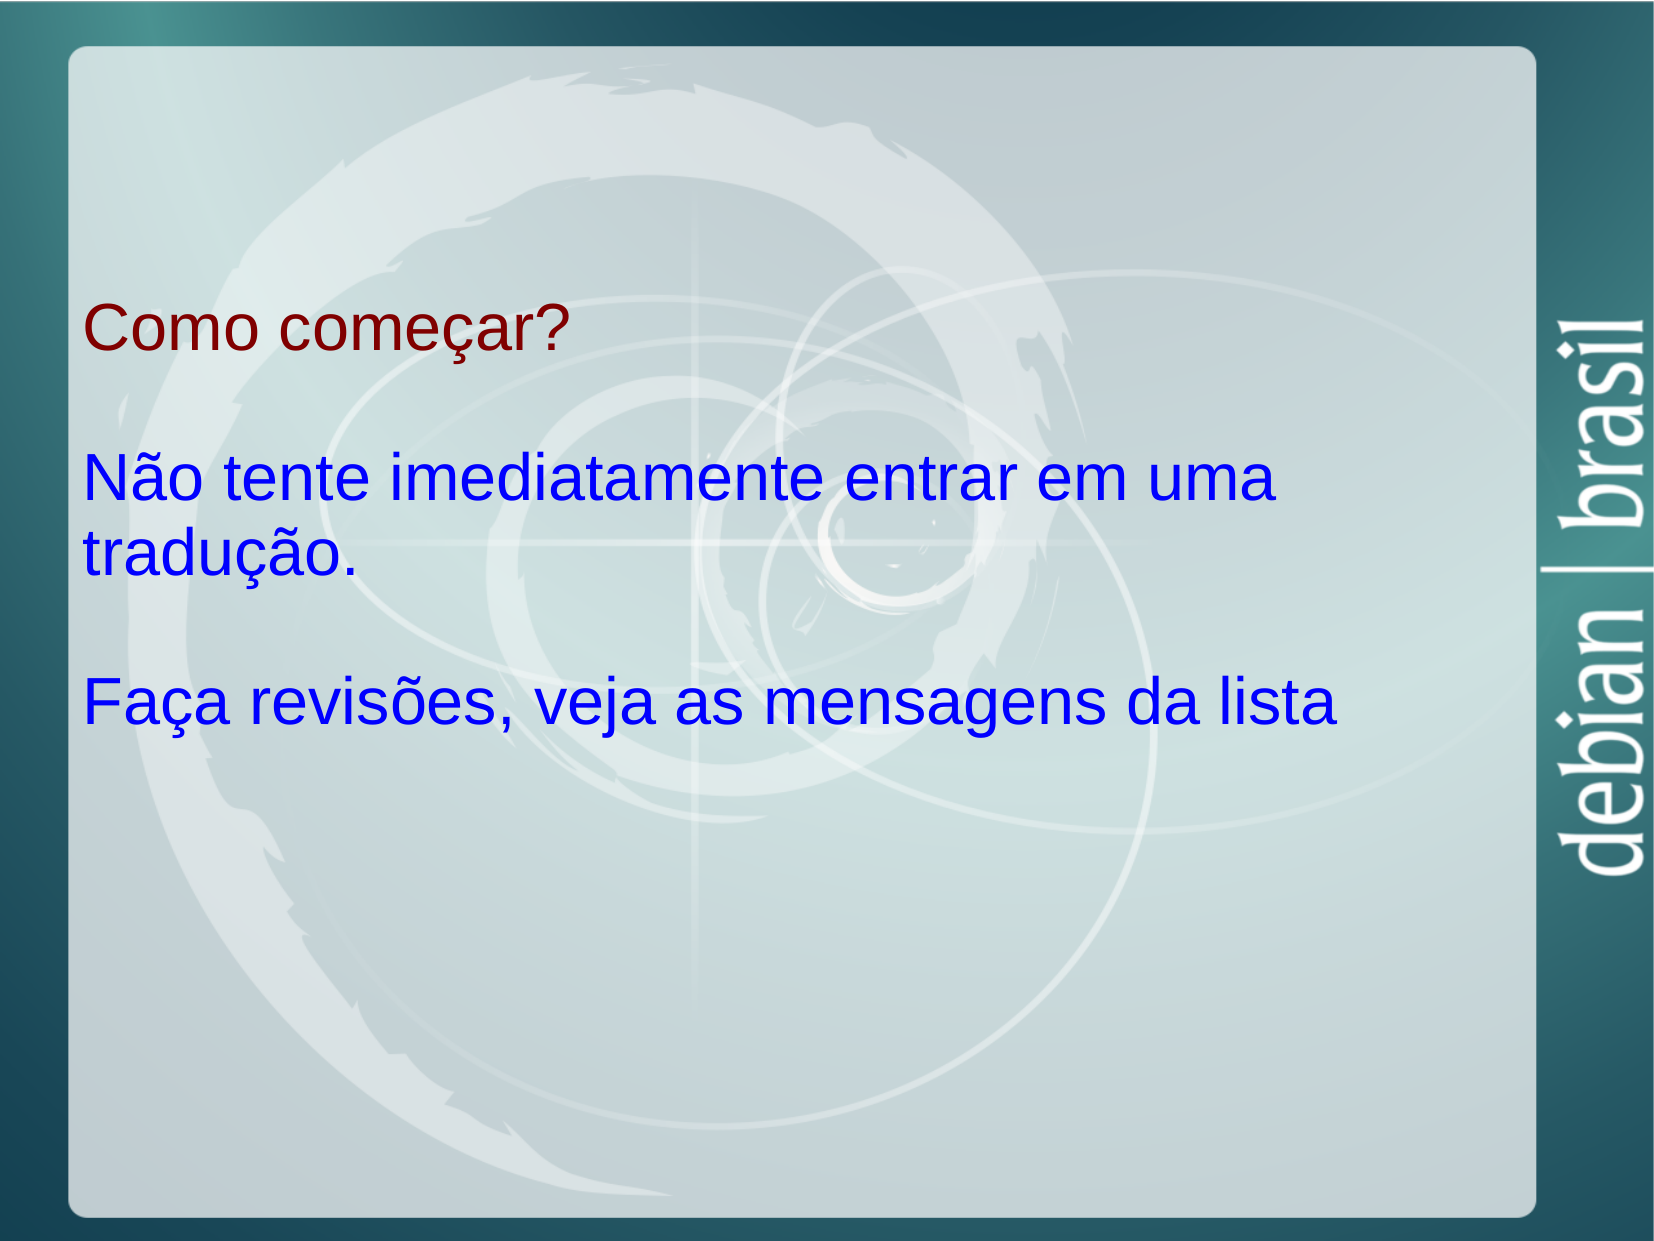

# Como começar? Não tente imediatamente entrar em uma tradução. Faça revisões, veja as mensagens da lista